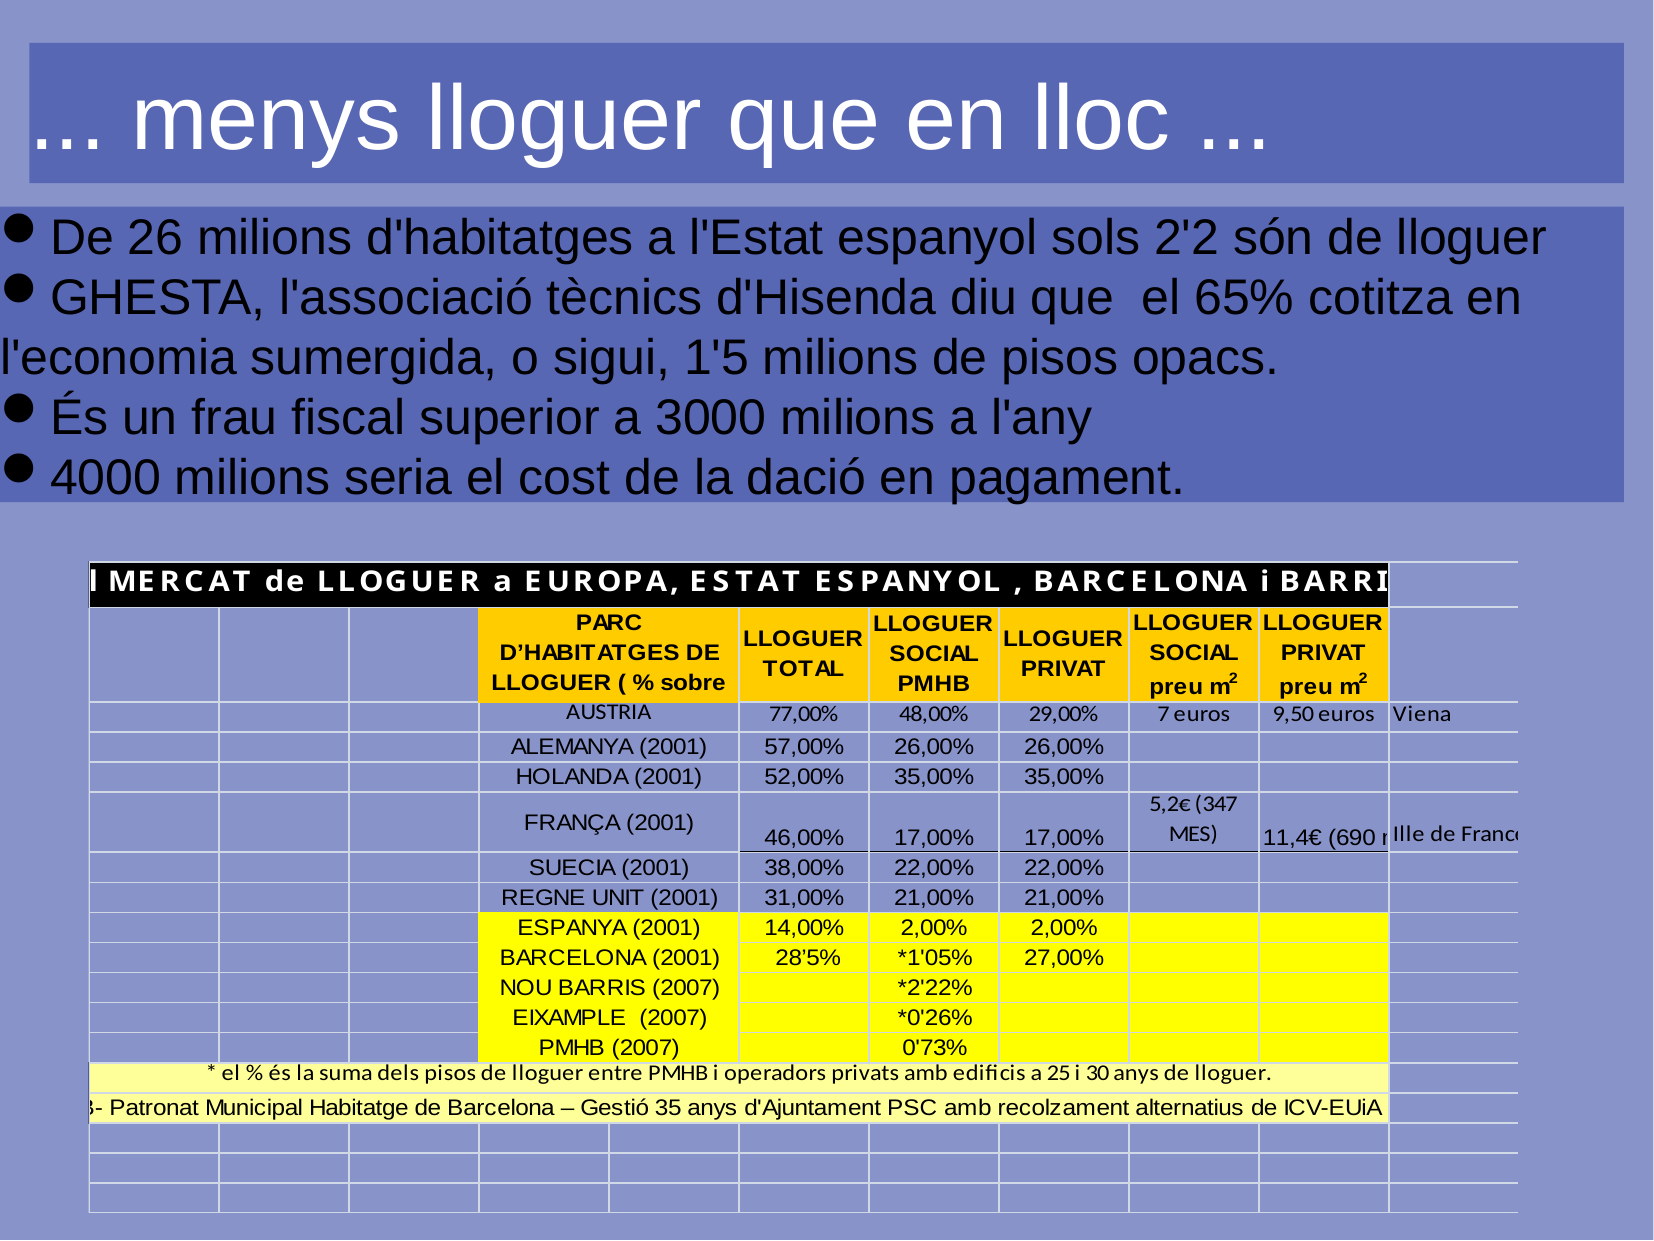

# ... menys lloguer que en lloc ...
De 26 milions d'habitatges a l'Estat espanyol sols 2'2 són de lloguer
GHESTA, l'associació tècnics d'Hisenda diu que el 65% cotitza en l'economia sumergida, o sigui, 1'5 milions de pisos opacs.
És un frau fiscal superior a 3000 milions a l'any
4000 milions seria el cost de la dació en pagament.